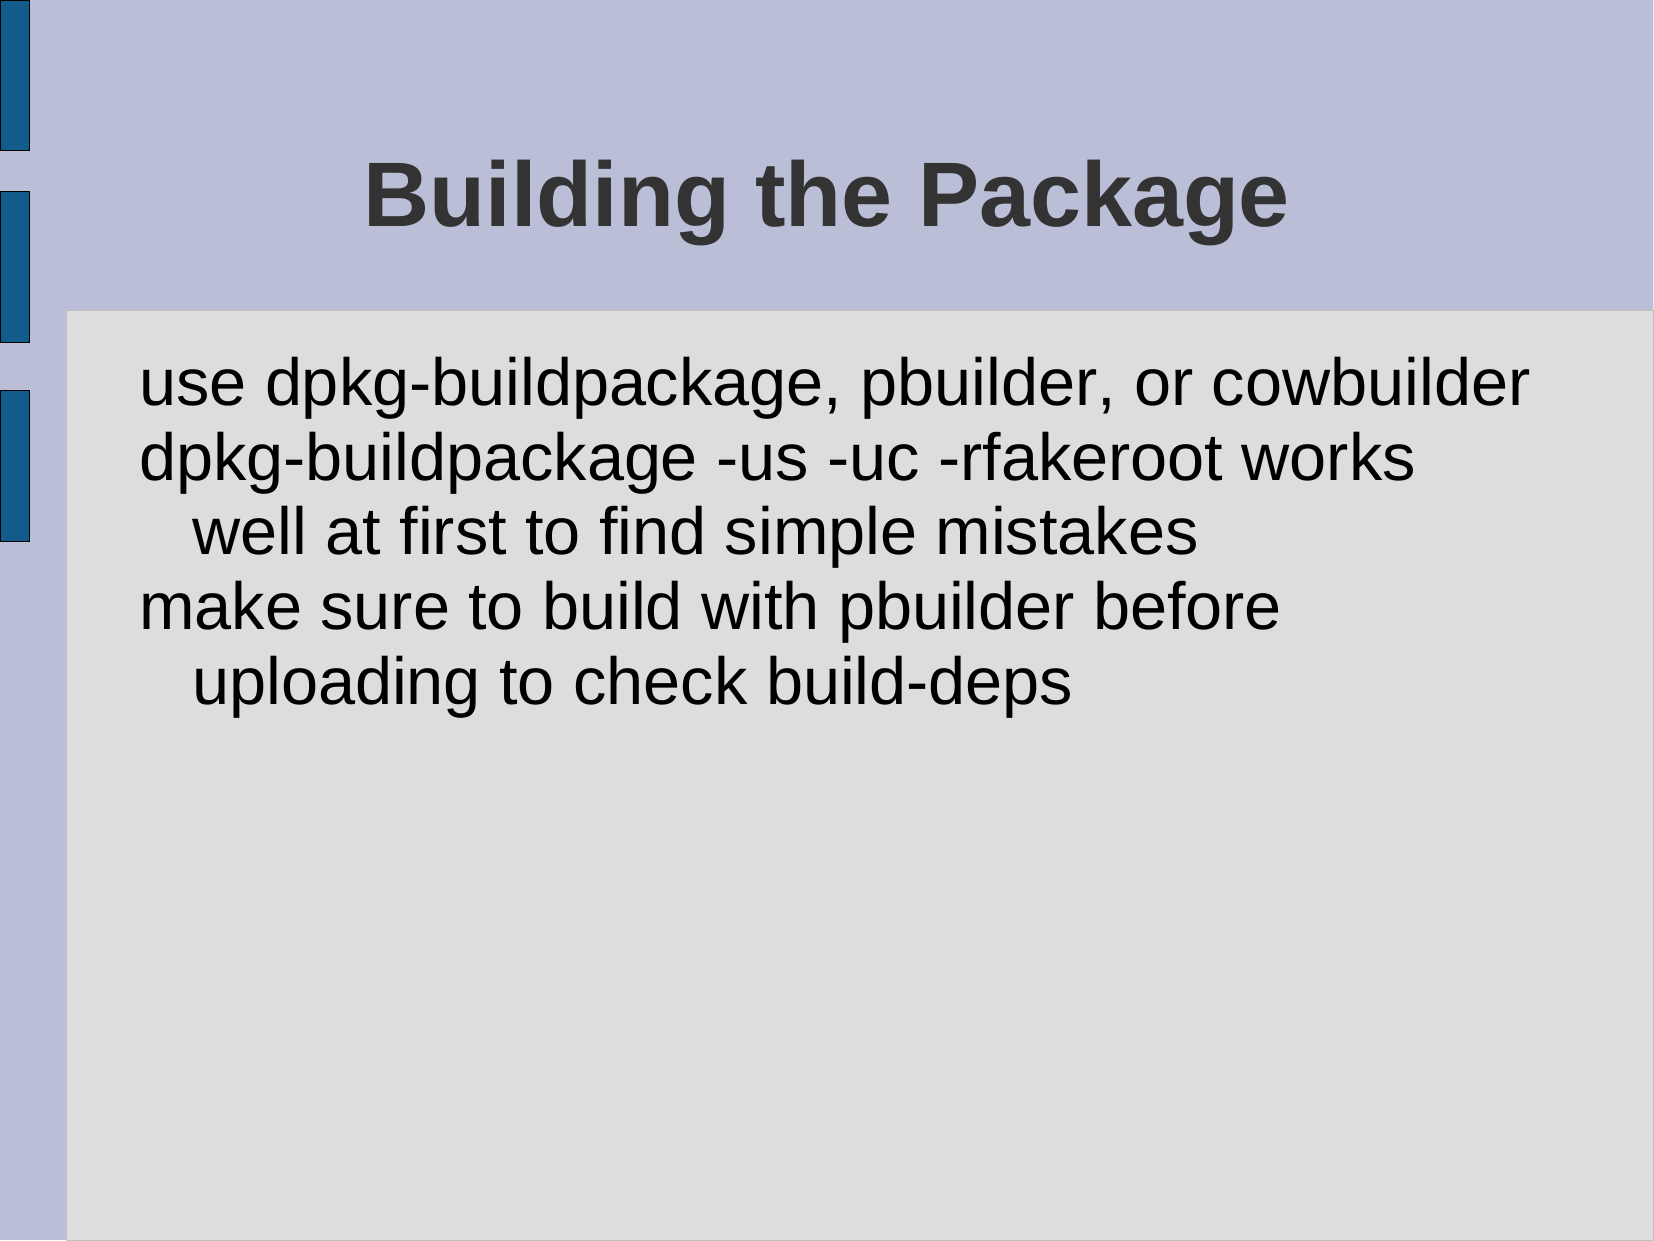

# Building the Package
use dpkg-buildpackage, pbuilder, or cowbuilder
dpkg-buildpackage -us -uc -rfakeroot works well at first to find simple mistakes
make sure to build with pbuilder before uploading to check build-deps